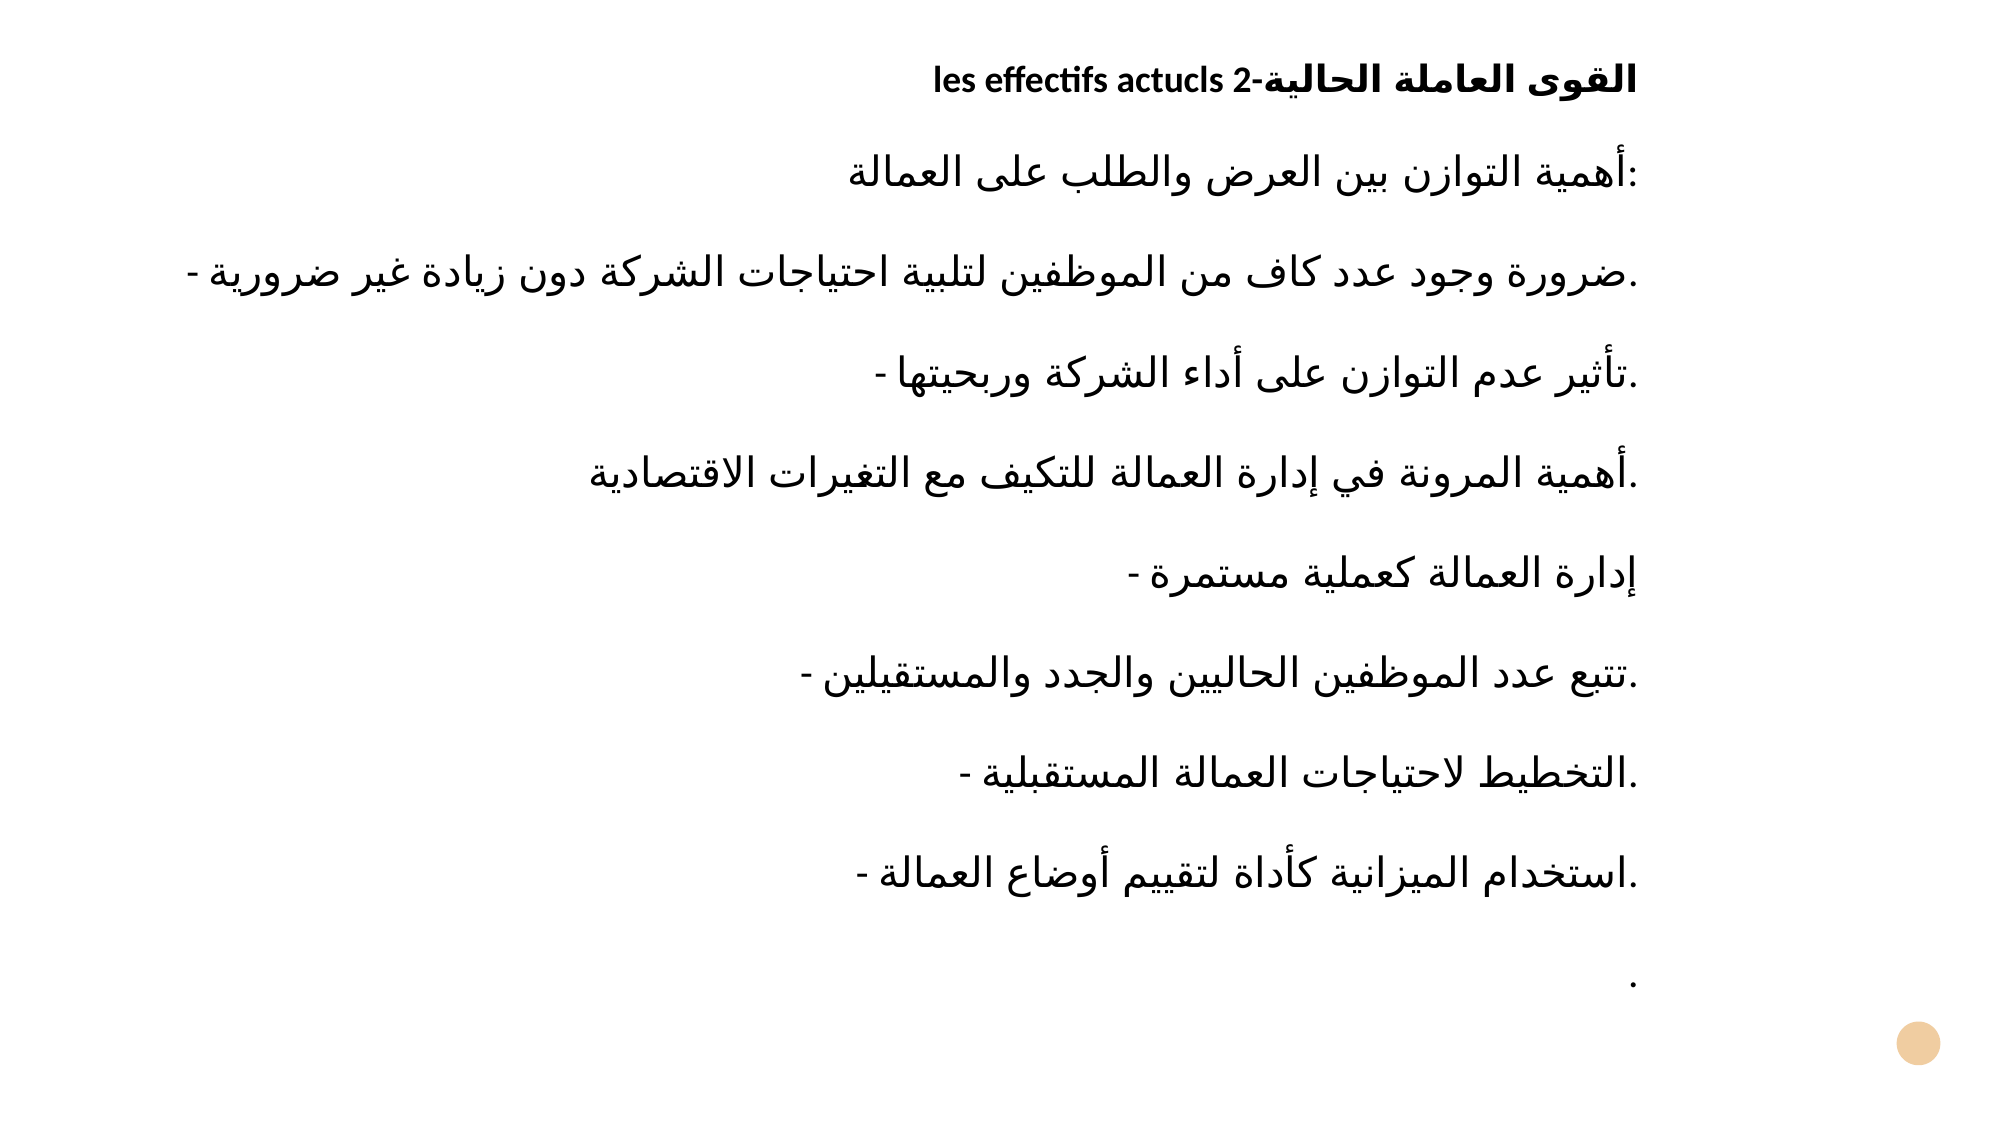

les effectifs actucls 2-القوى العاملة الحالية
أهمية التوازن بين العرض والطلب على العمالة:
 - ضرورة وجود عدد كاف من الموظفين لتلبية احتياجات الشركة دون زيادة غير ضرورية.
 - تأثير عدم التوازن على أداء الشركة وربحيتها.
أهمية المرونة في إدارة العمالة للتكيف مع التغيرات الاقتصادية.
 - إدارة العمالة كعملية مستمرة
 - تتبع عدد الموظفين الحاليين والجدد والمستقيلين.
 - التخطيط لاحتياجات العمالة المستقبلية.
 - استخدام الميزانية كأداة لتقييم أوضاع العمالة.
.